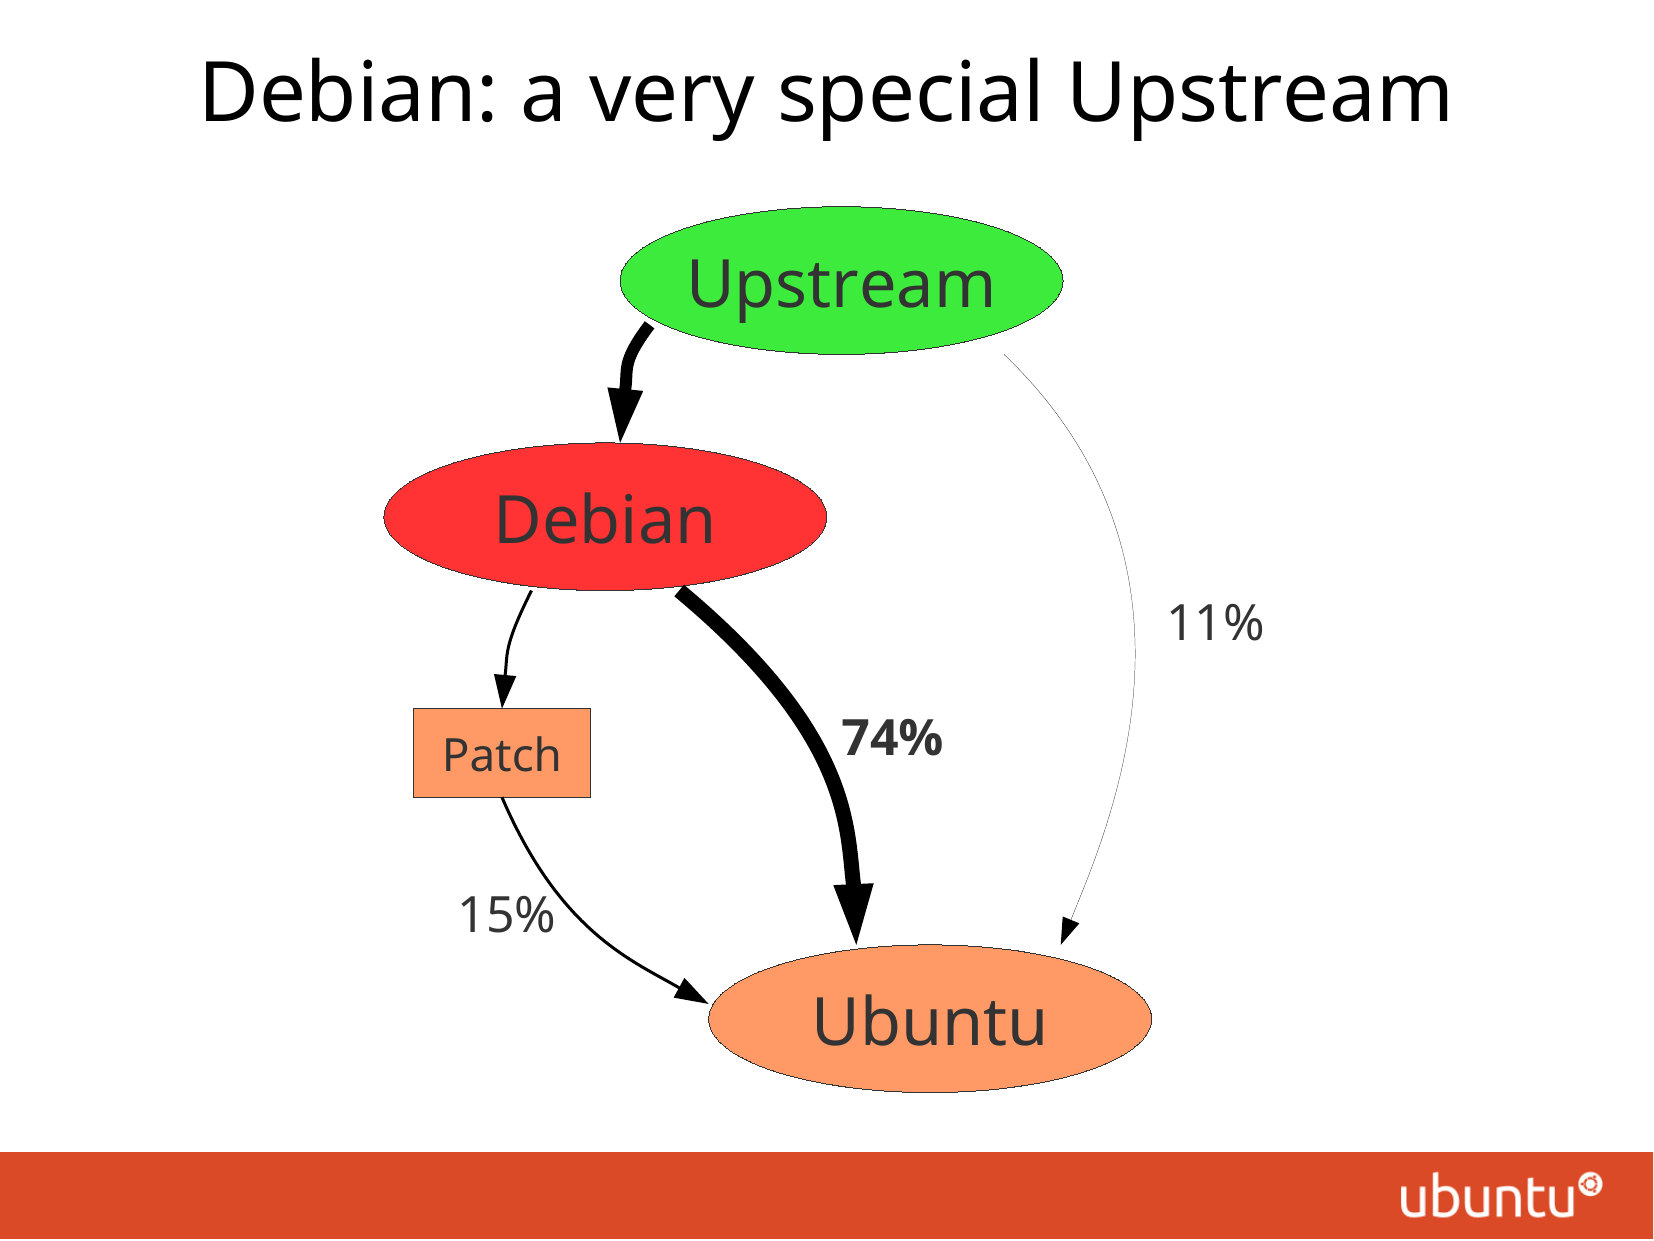

Debian: a very special Upstream
Upstream
Debian
11%
74%
Patch
15%
Ubuntu